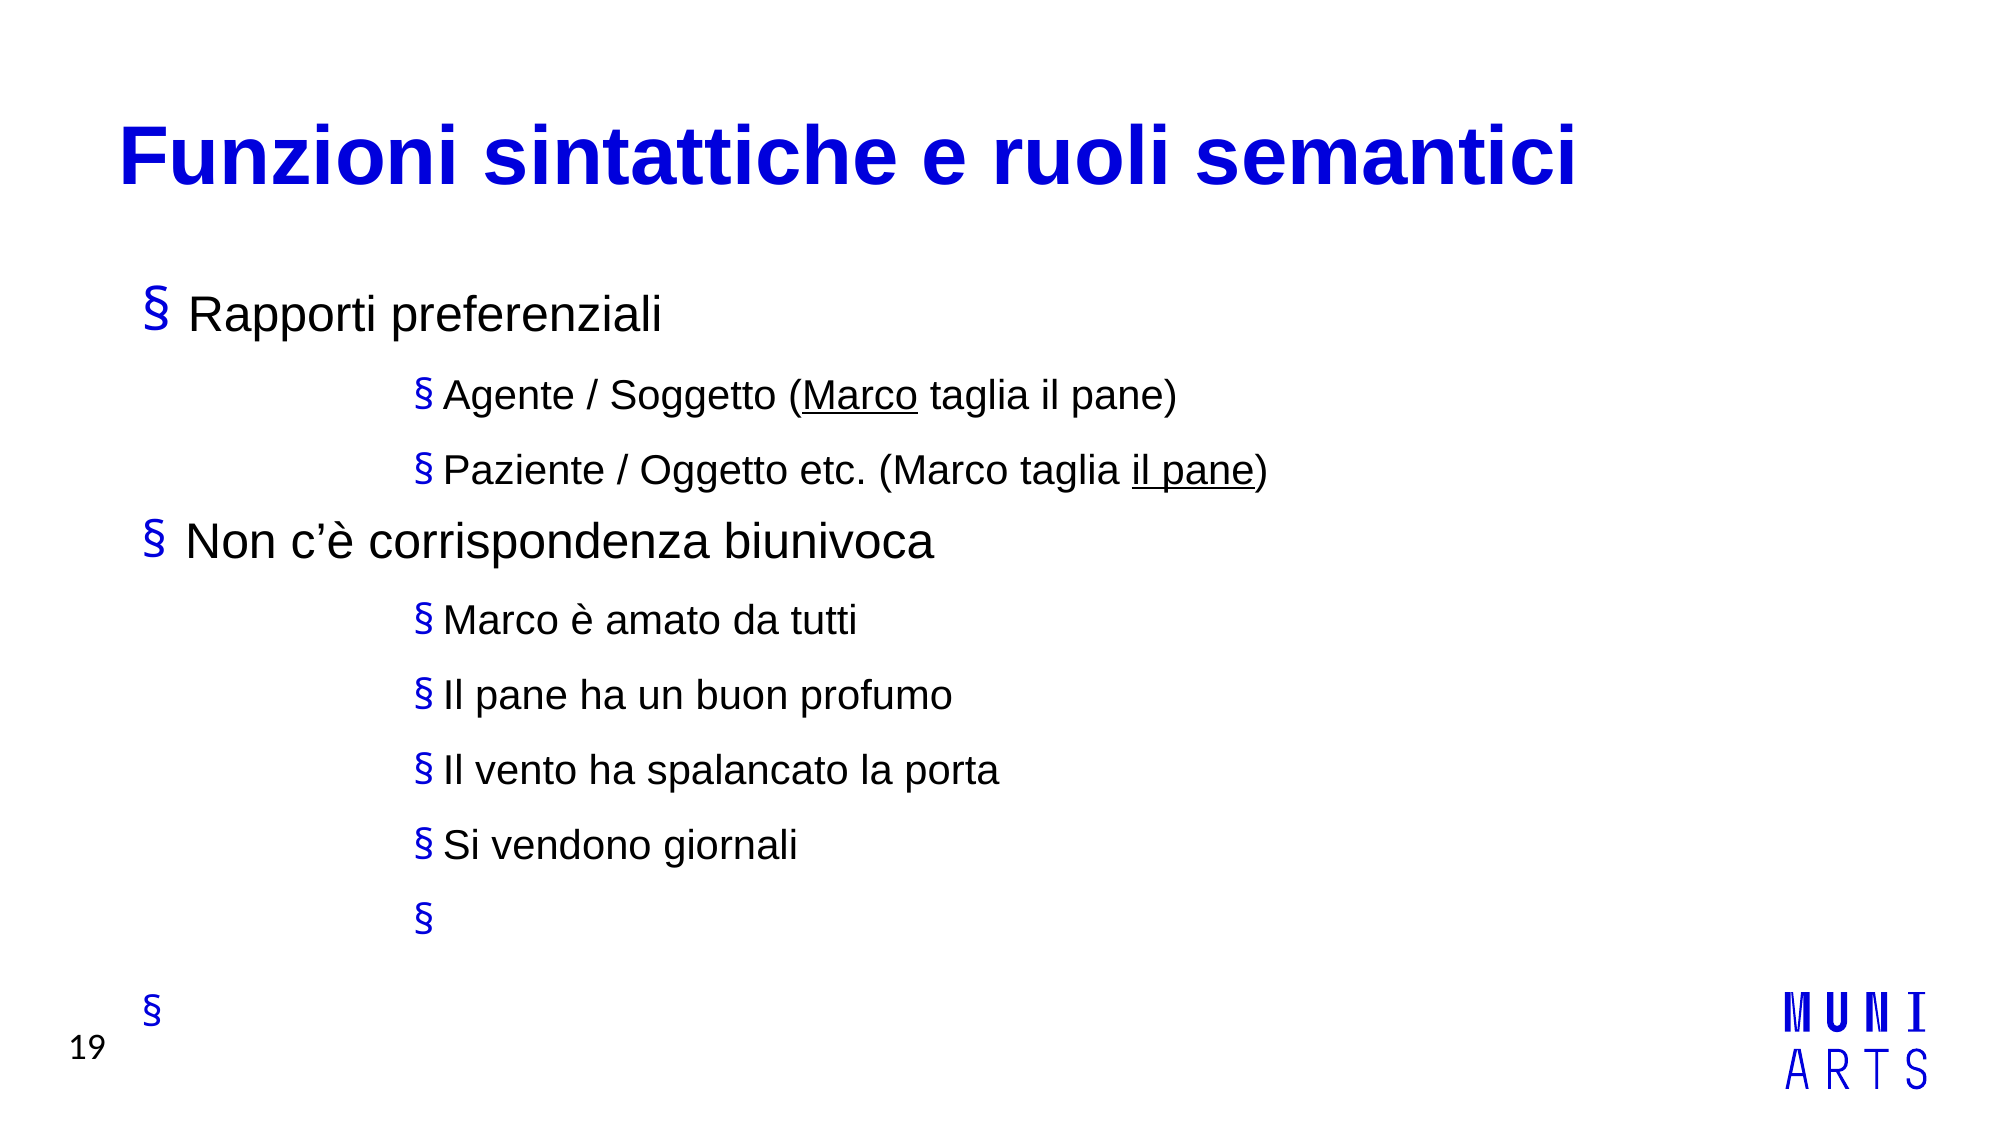

# Funzioni sintattiche e ruoli semantici
 Rapporti preferenziali
Agente / Soggetto (Marco taglia il pane)
Paziente / Oggetto etc. (Marco taglia il pane)
 Non c’è corrispondenza biunivoca
Marco è amato da tutti
Il pane ha un buon profumo
Il vento ha spalancato la porta
Si vendono giornali